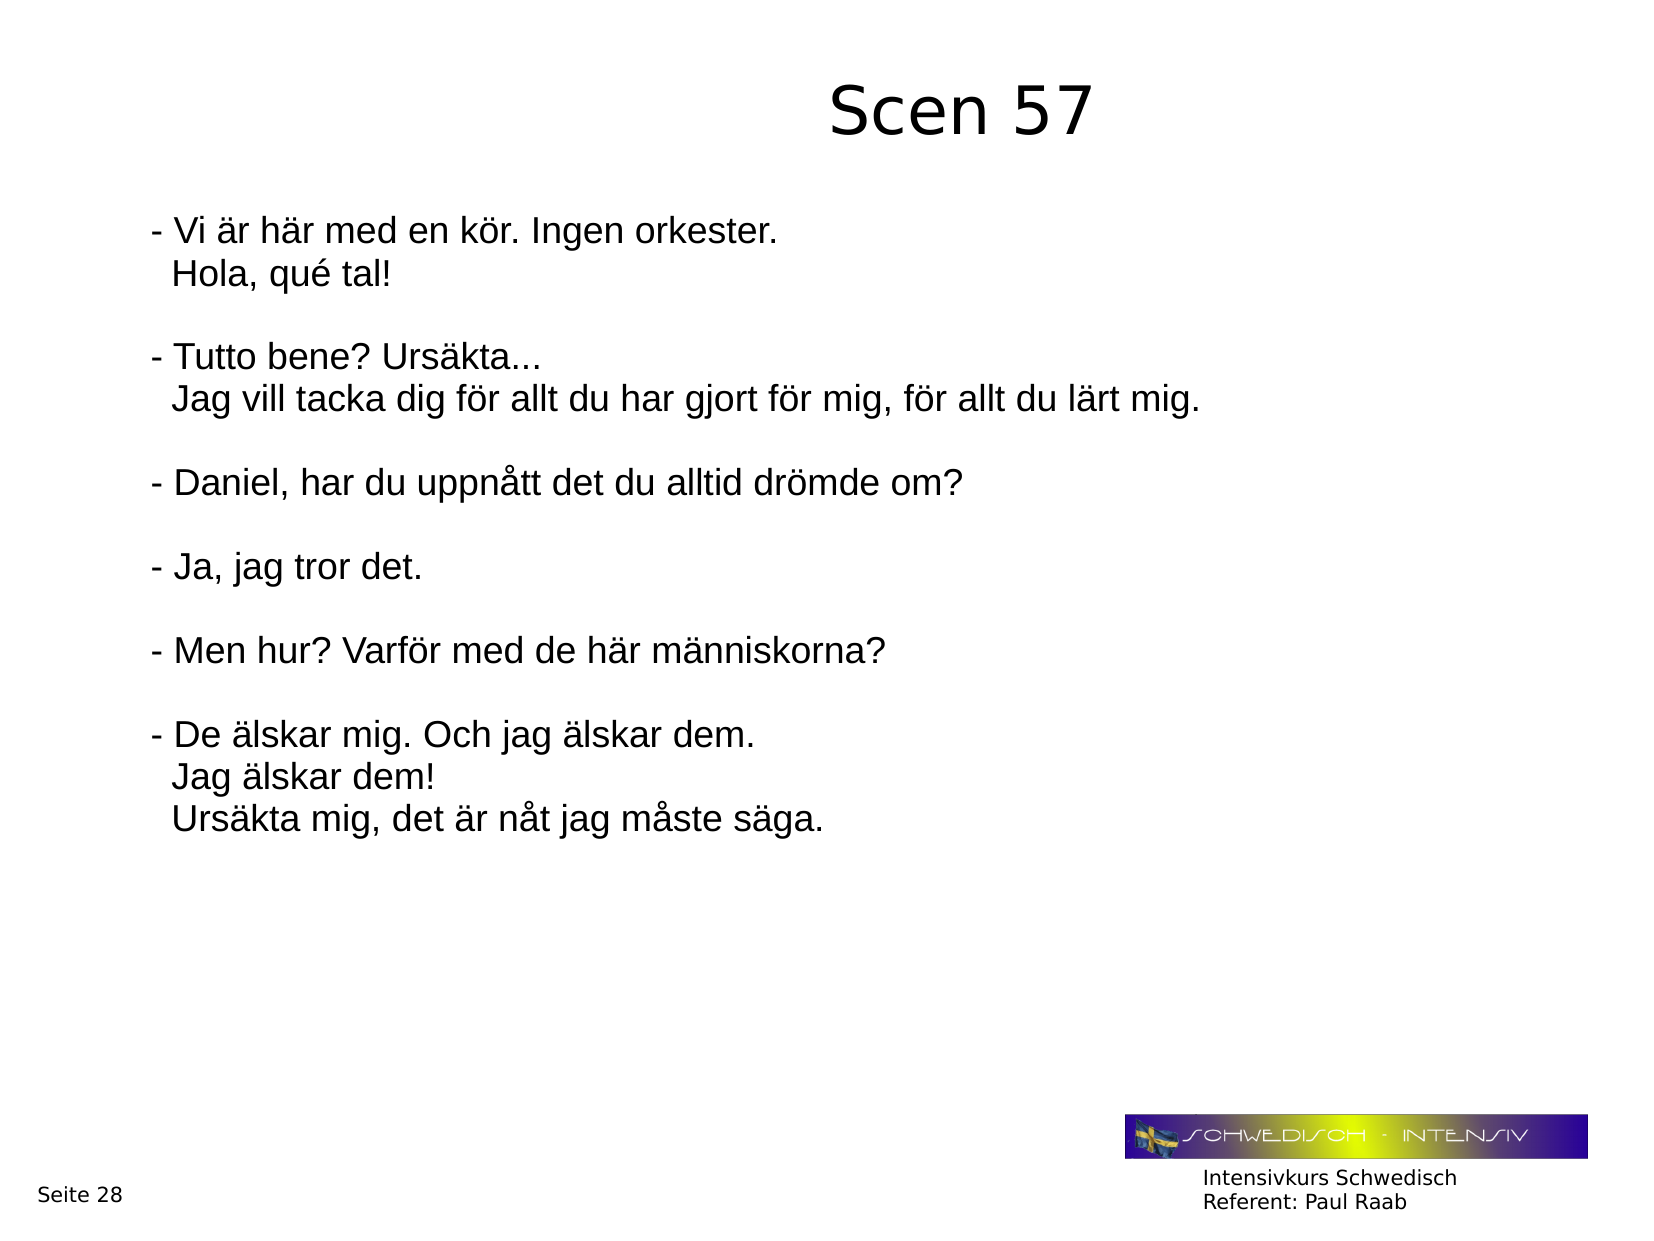

Scen 57
- Vi är här med en kör. Ingen orkester.
 Hola, qué tal!
- Tutto bene? Ursäkta...
 Jag vill tacka dig för allt du har gjort för mig, för allt du lärt mig.
- Daniel, har du uppnått det du alltid drömde om?
- Ja, jag tror det.
- Men hur? Varför med de här människorna?
- De älskar mig. Och jag älskar dem.
 Jag älskar dem!
 Ursäkta mig, det är nåt jag måste säga.